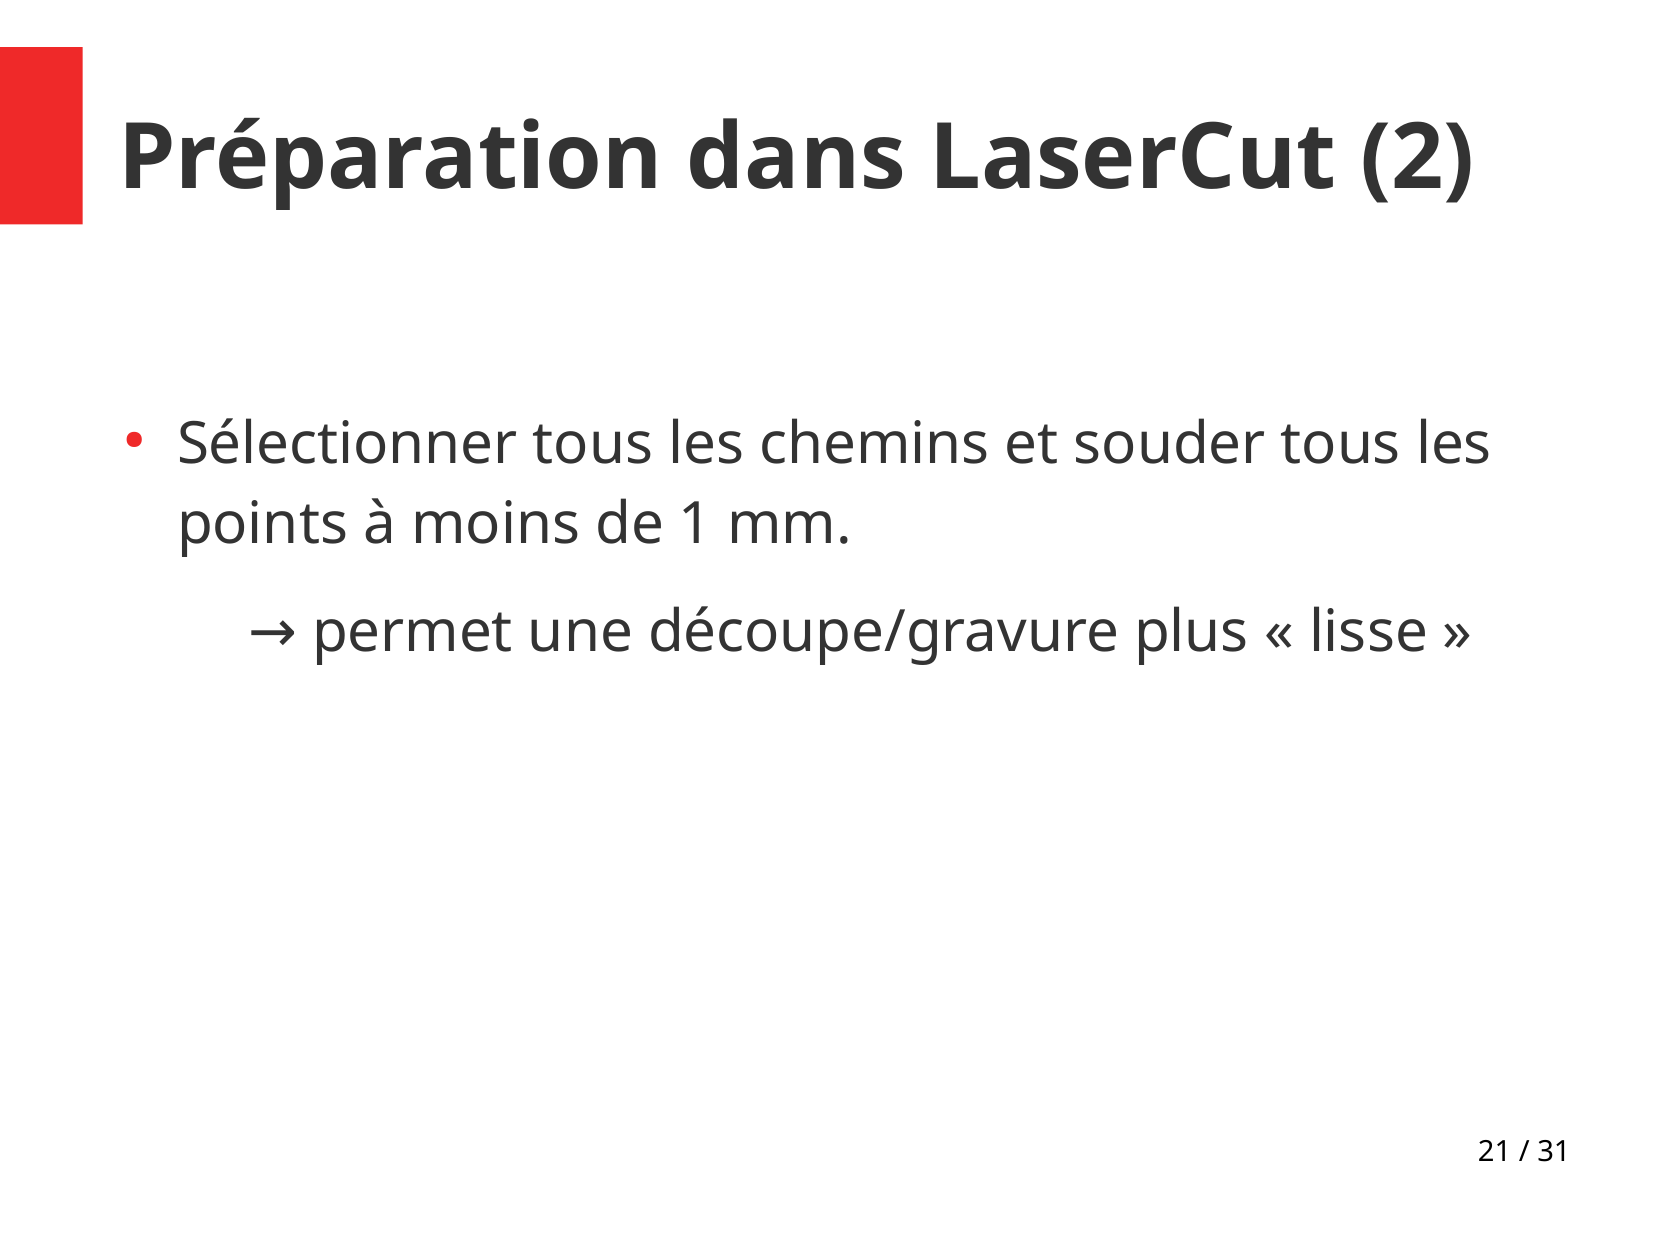

# Préparation dans LaserCut (2)
Sélectionner tous les chemins et souder tous les points à moins de 1 mm.
→ permet une découpe/gravure plus « lisse »
21